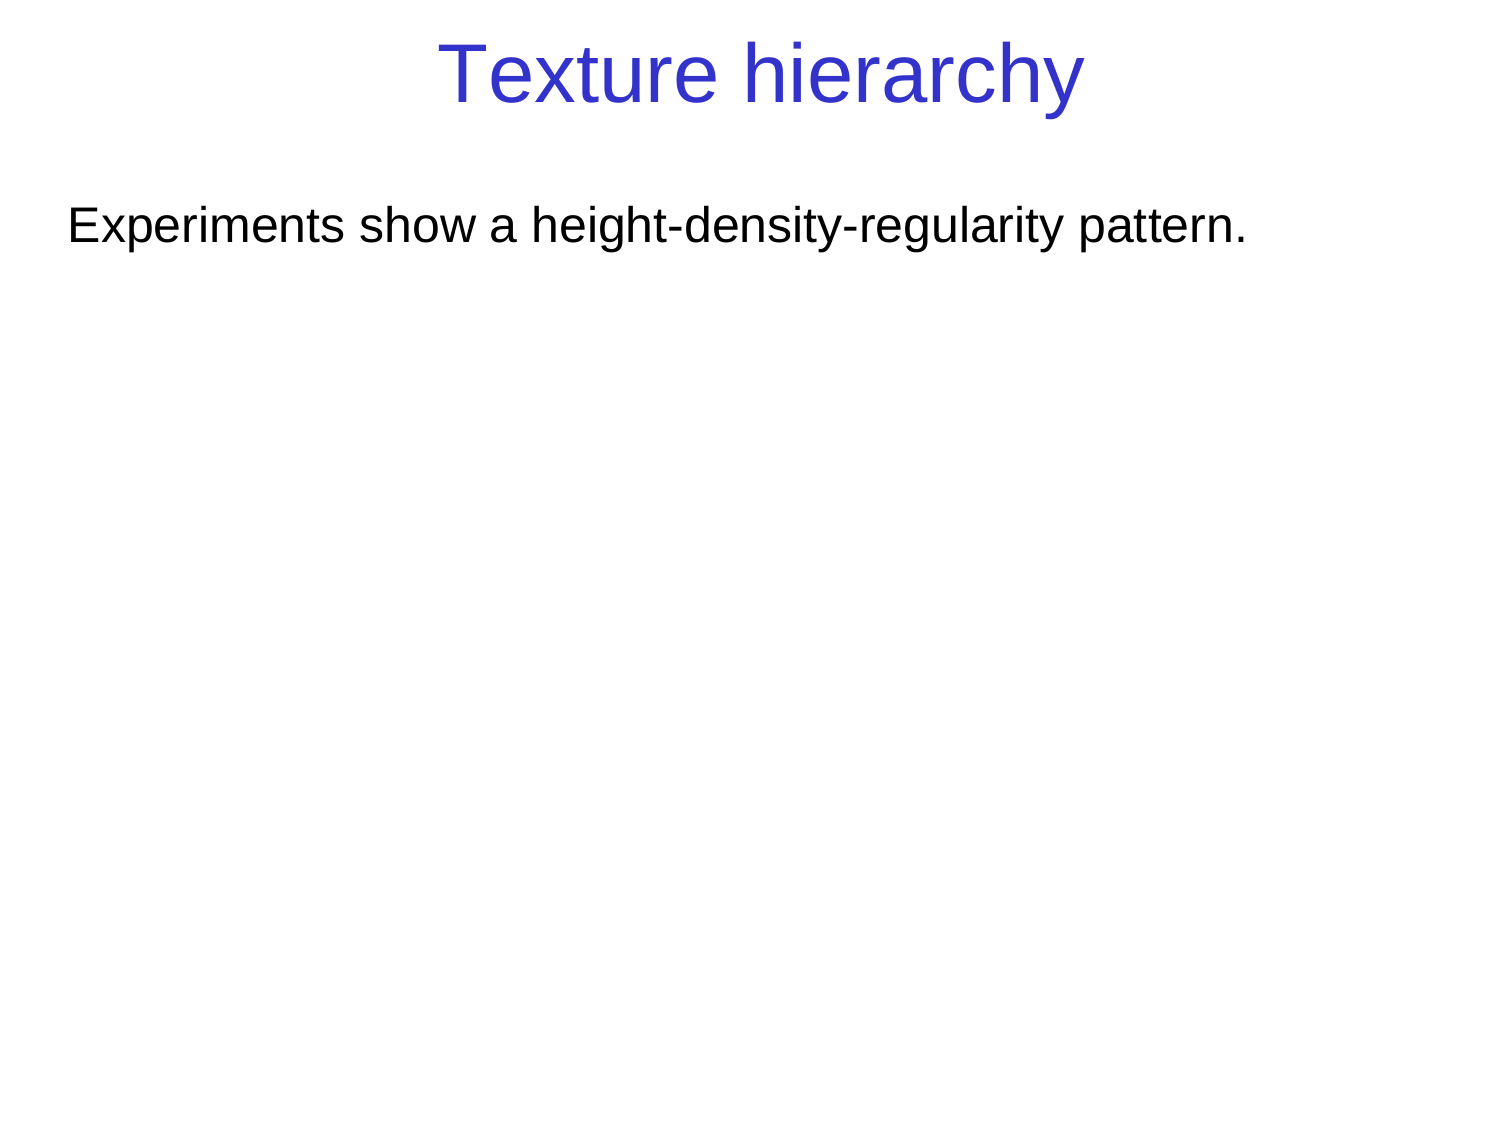

# Texture hierarchy
Experiments show a height-density-regularity pattern.